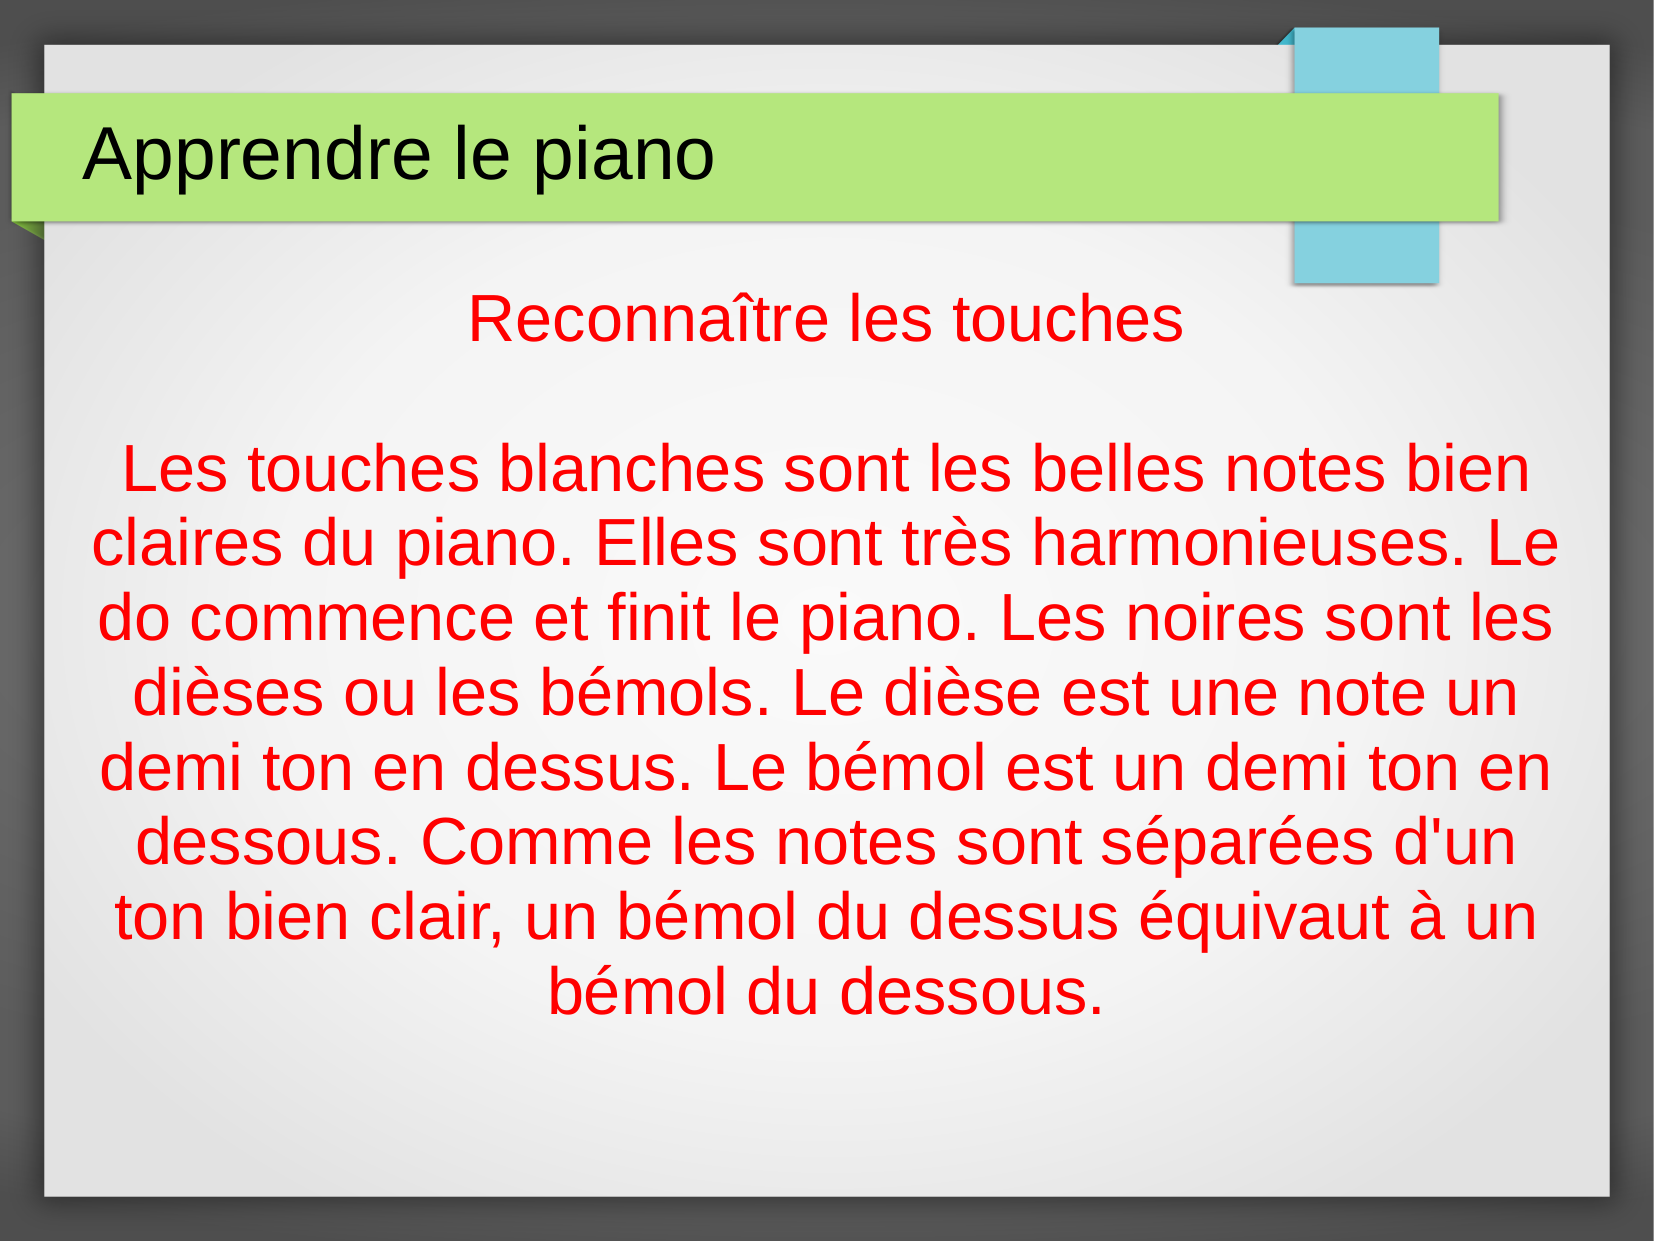

# Apprendre le piano
Reconnaître les touches
Les touches blanches sont les belles notes bien claires du piano. Elles sont très harmonieuses. Le do commence et finit le piano. Les noires sont les dièses ou les bémols. Le dièse est une note un demi ton en dessus. Le bémol est un demi ton en dessous. Comme les notes sont séparées d'un ton bien clair, un bémol du dessus équivaut à un bémol du dessous.